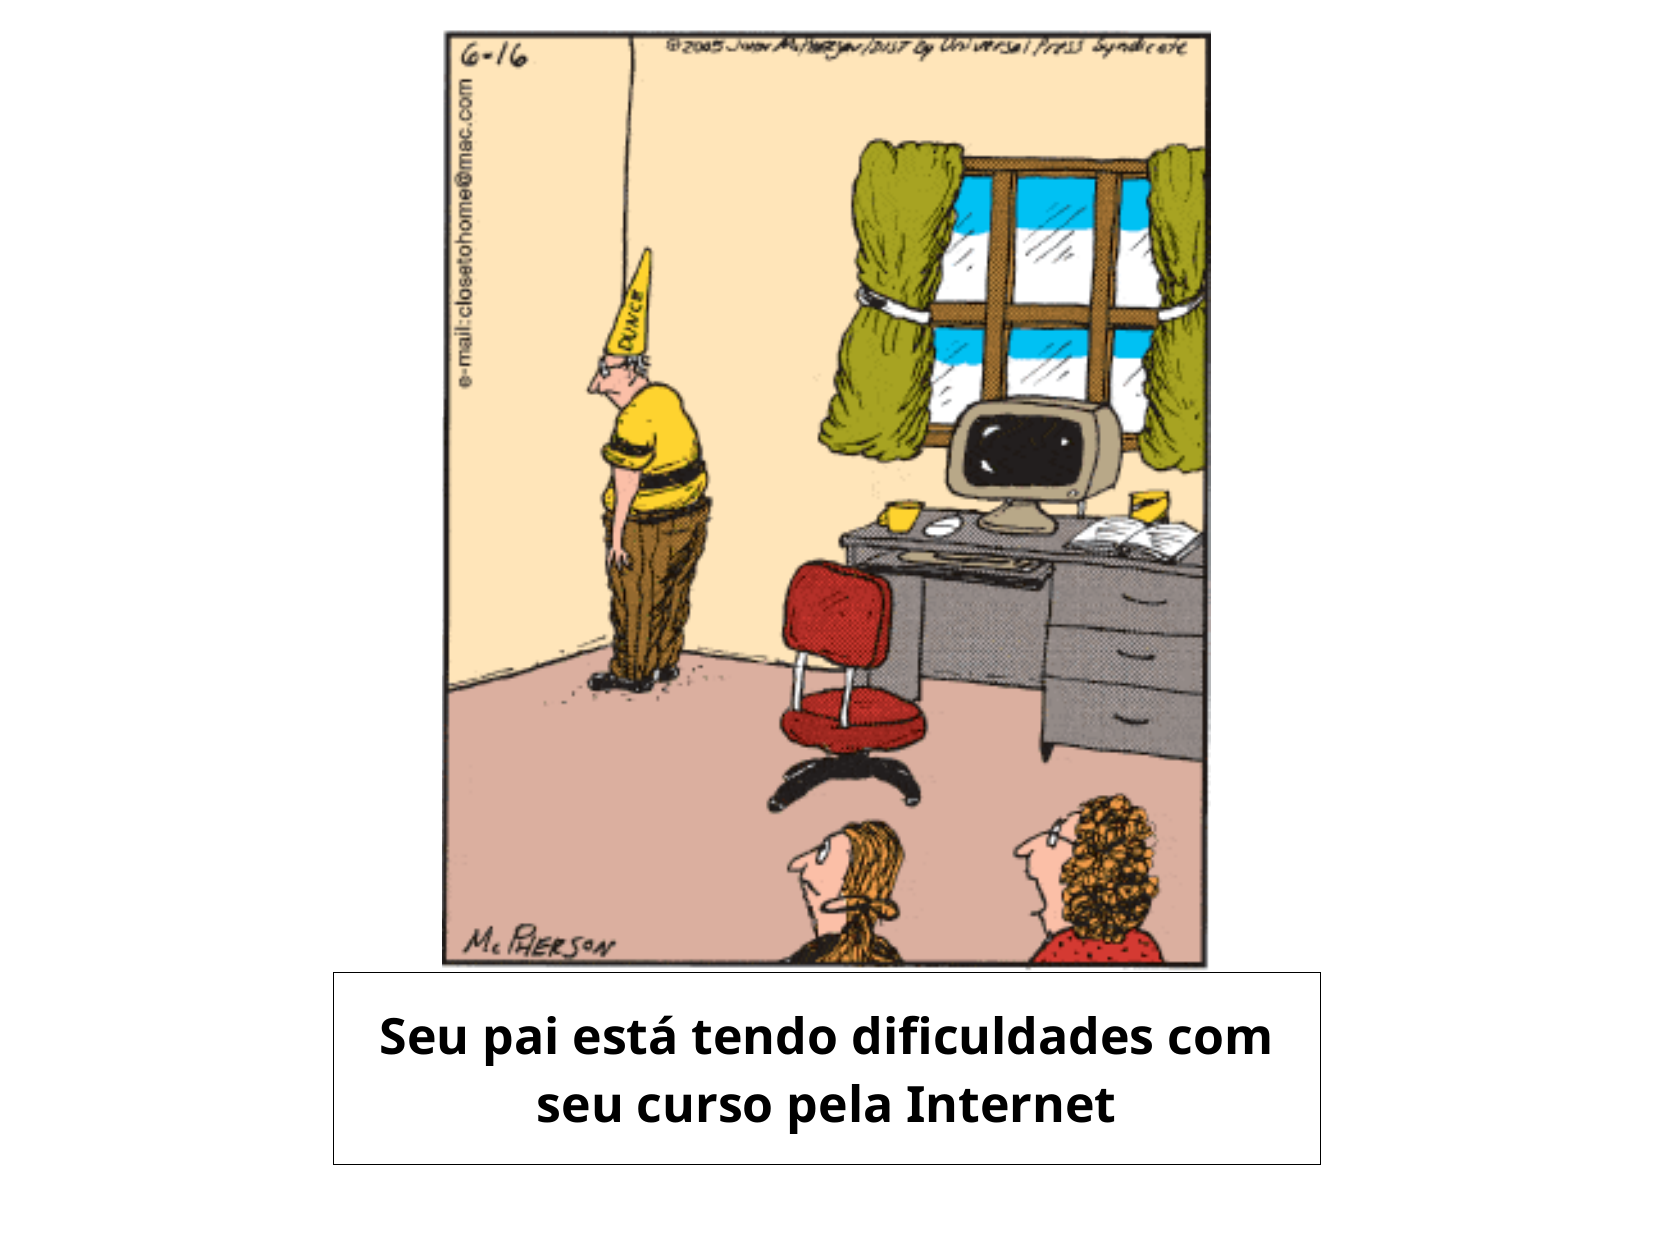

Seu pai está tendo dificuldades com seu curso pela Internet
27